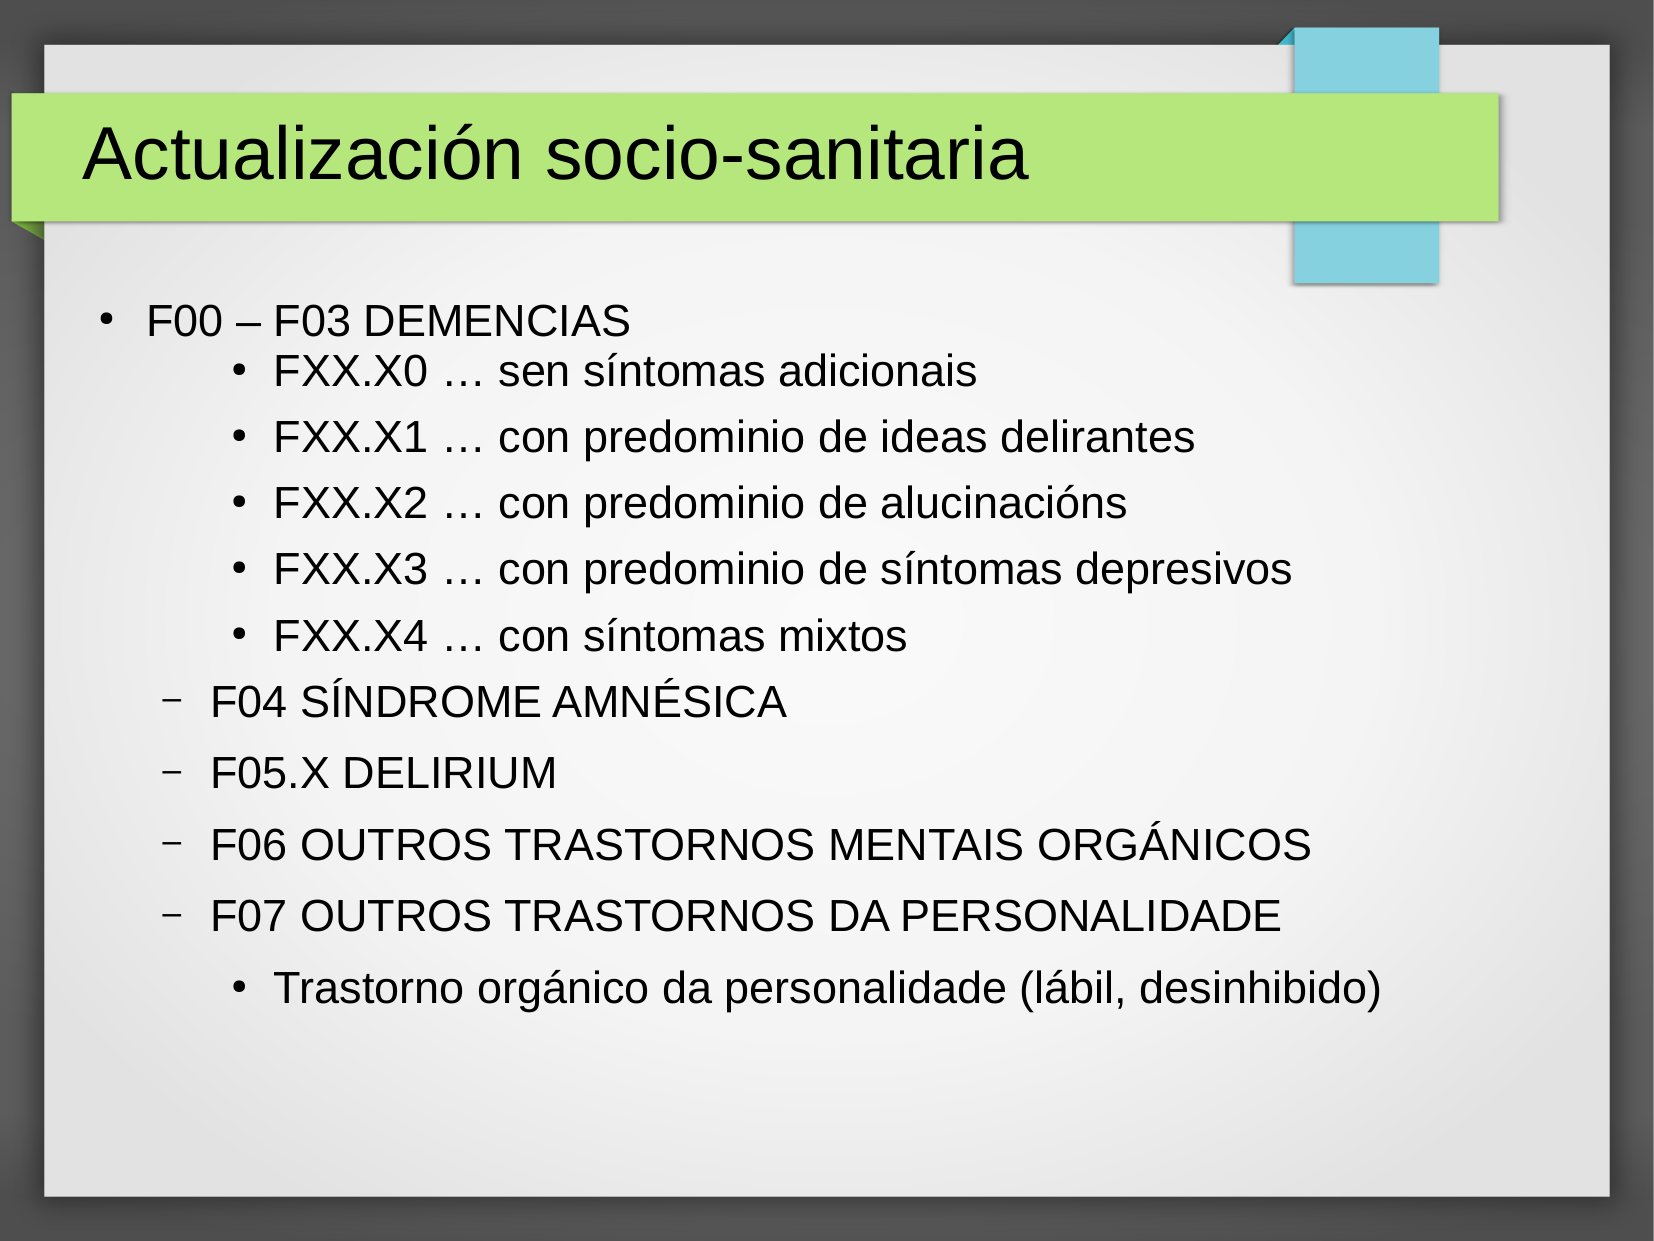

# Actualización socio-sanitaria
F00 – F03 DEMENCIAS
FXX.X0 … sen síntomas adicionais
FXX.X1 … con predominio de ideas delirantes
FXX.X2 … con predominio de alucinacións
FXX.X3 … con predominio de síntomas depresivos
FXX.X4 … con síntomas mixtos
F04 SÍNDROME AMNÉSICA
F05.X DELIRIUM
F06 OUTROS TRASTORNOS MENTAIS ORGÁNICOS
F07 OUTROS TRASTORNOS DA PERSONALIDADE
Trastorno orgánico da personalidade (lábil, desinhibido)